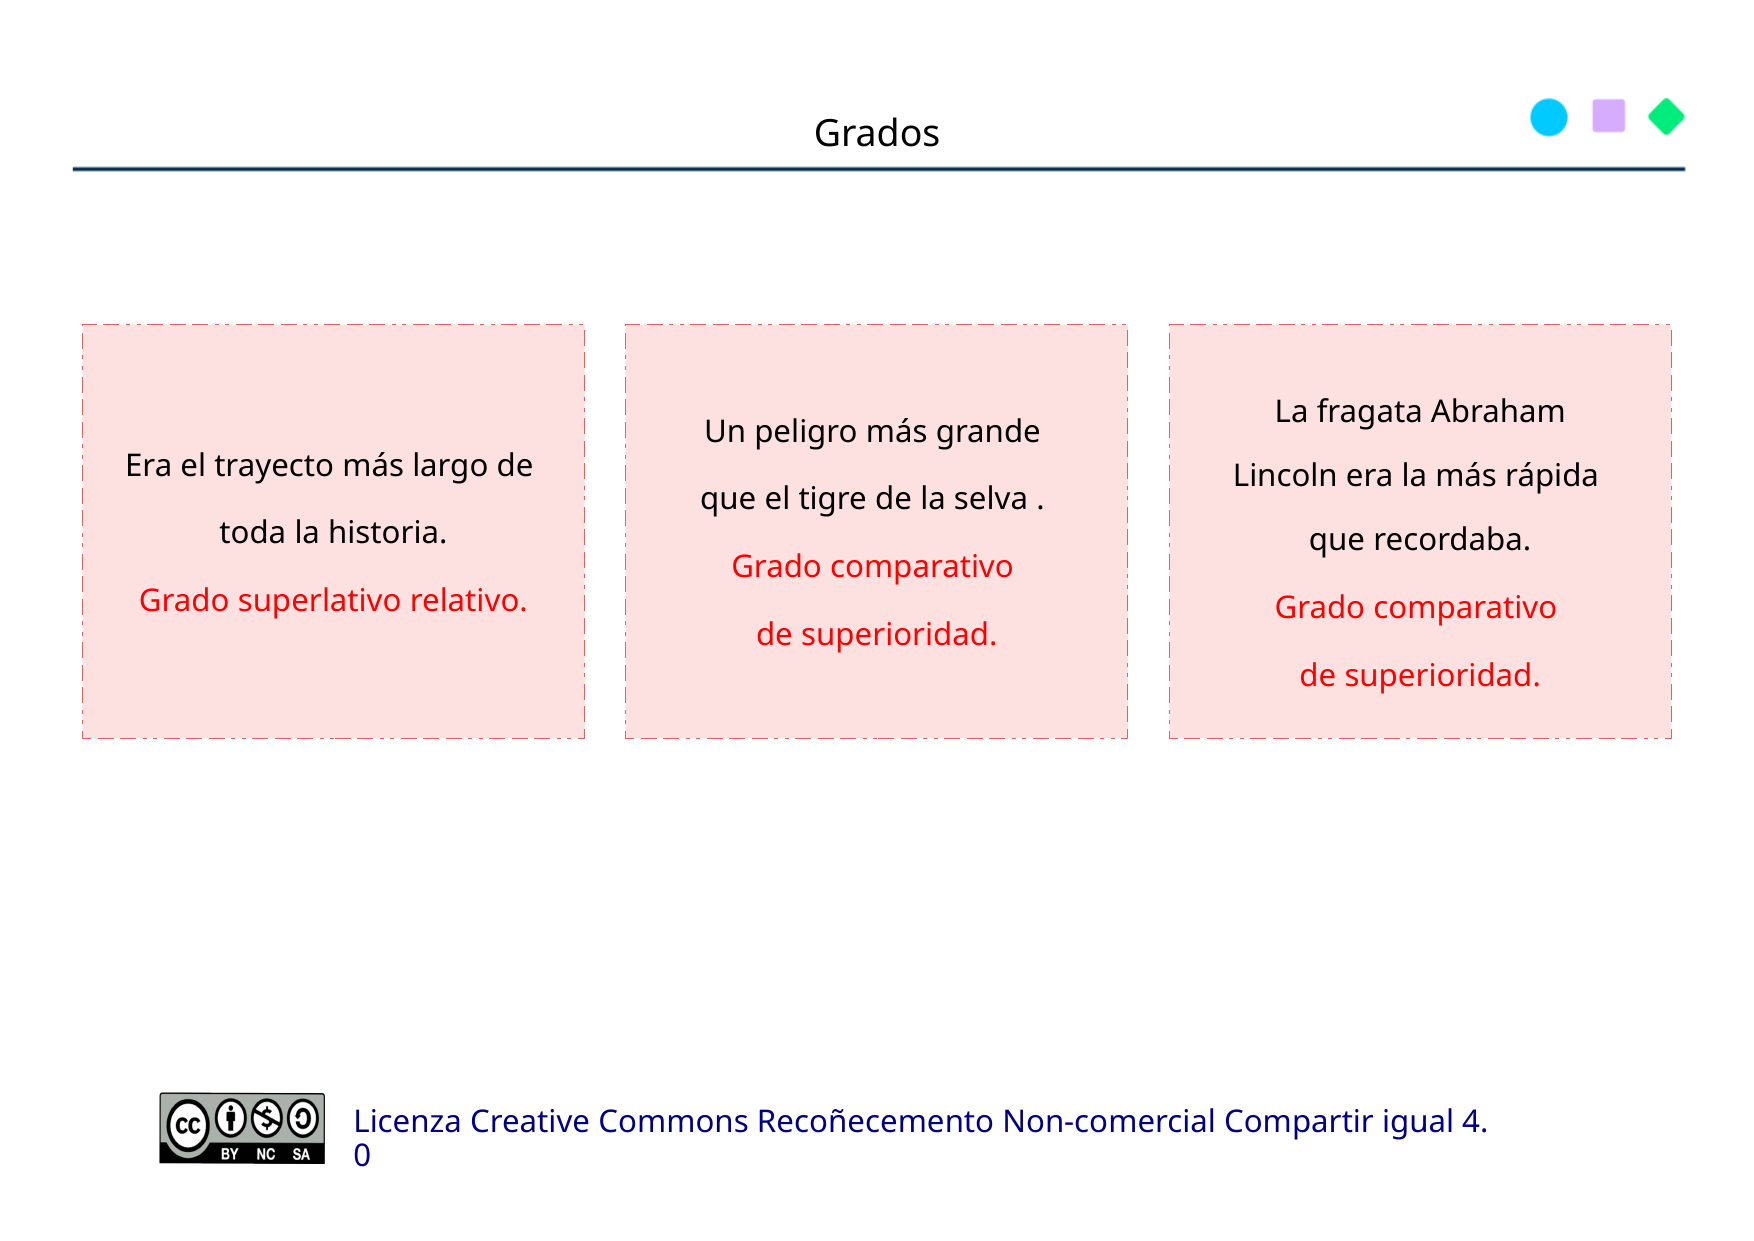

Grados
Era el trayecto más largo de
toda la historia.
Grado superlativo relativo.
Un peligro más grande
que el tigre de la selva .
Grado comparativo
de superioridad.
La fragata Abraham
Lincoln era la más rápida
que recordaba.
Grado comparativo
de superioridad.
Licenza Creative Commons Recoñecemento Non-comercial Compartir igual 4.0